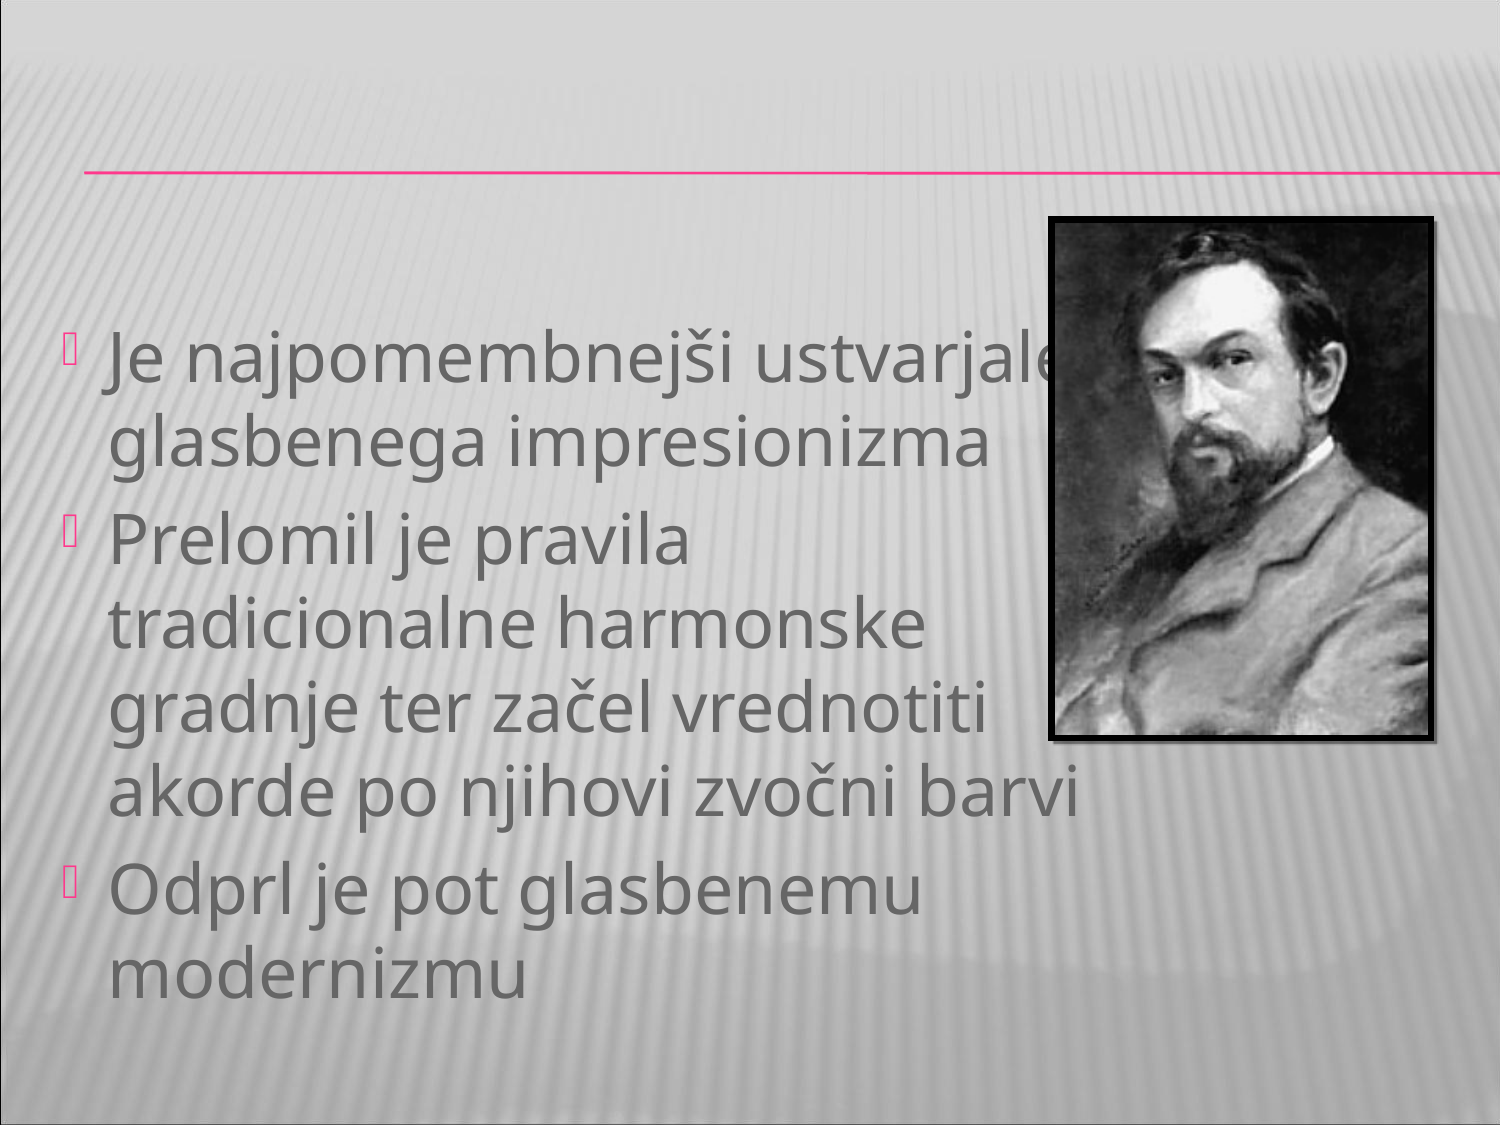

# Je najpomembnejši ustvarjalec glasbenega impresionizma
Prelomil je pravila tradicionalne harmonske gradnje ter začel vrednotiti akorde po njihovi zvočni barvi
Odprl je pot glasbenemu modernizmu